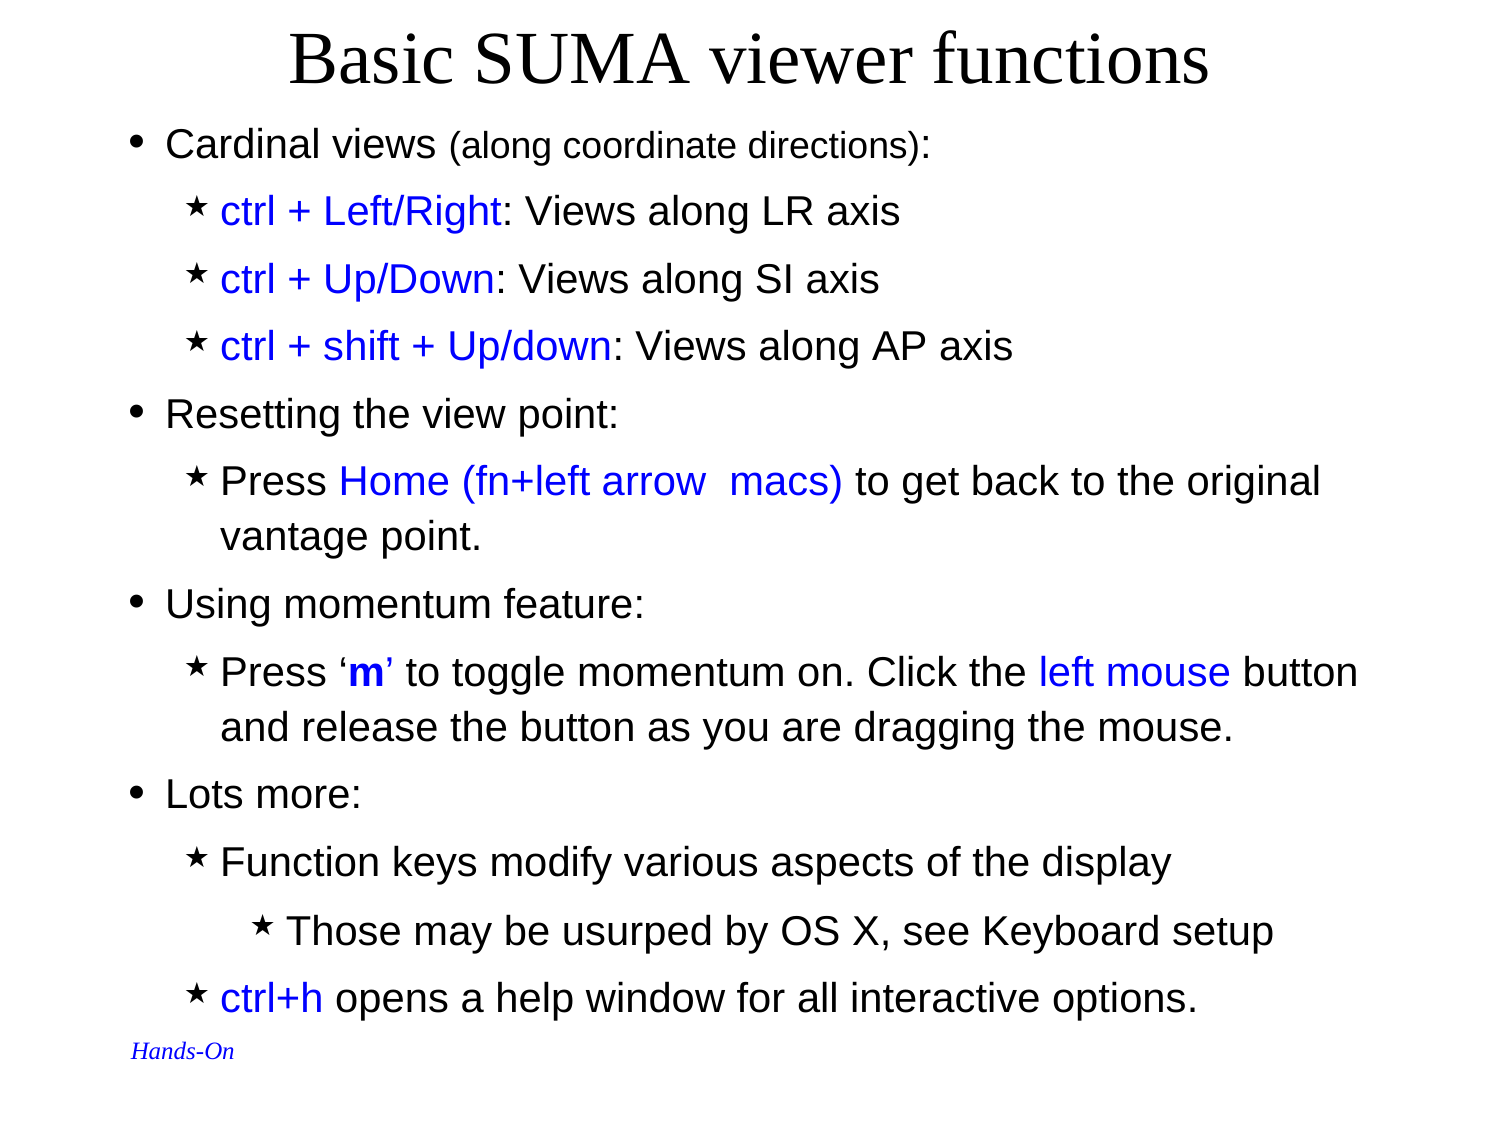

# Basic SUMA viewer functions
Cardinal views (along coordinate directions):
ctrl + Left/Right: Views along LR axis
ctrl + Up/Down: Views along SI axis
ctrl + shift + Up/down: Views along AP axis
Resetting the view point:
Press Home (fn+left arrow macs) to get back to the original vantage point.
Using momentum feature:
Press ‘m’ to toggle momentum on. Click the left mouse button and release the button as you are dragging the mouse.
Lots more:
Function keys modify various aspects of the display
Those may be usurped by OS X, see Keyboard setup
ctrl+h opens a help window for all interactive options.
Hands-On